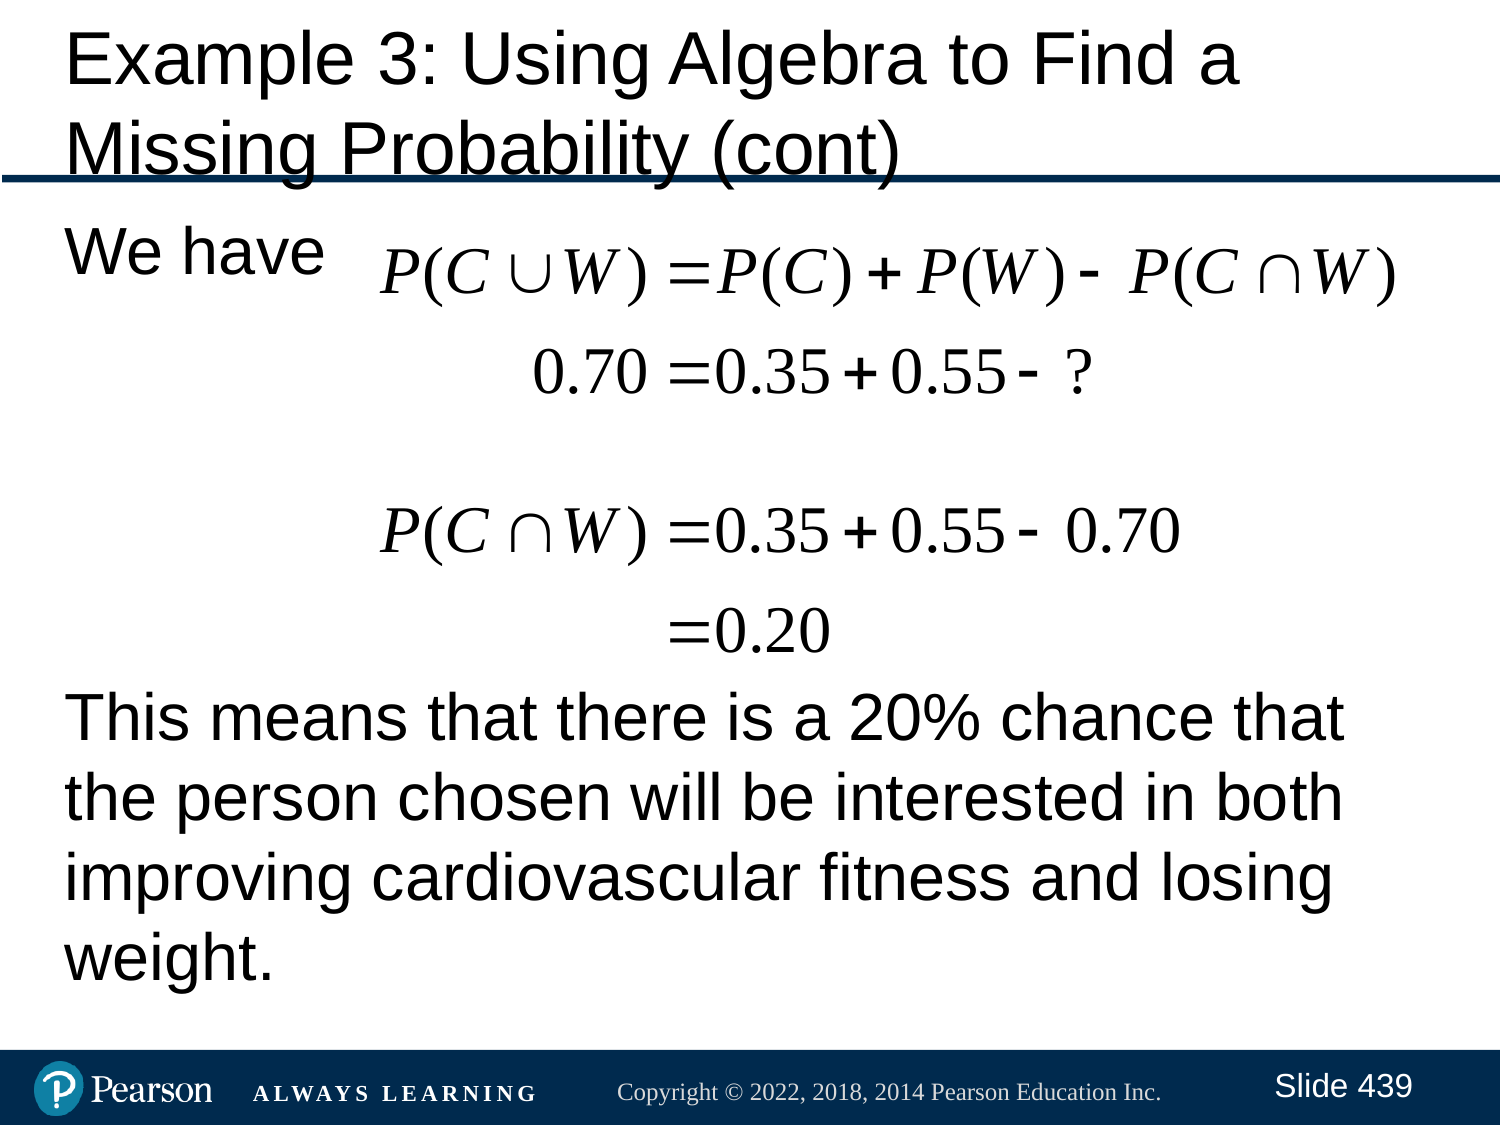

# Example 3: Using Algebra to Find a Missing Probability (cont)
We have
This means that there is a 20% chance that the person chosen will be interested in both improving cardiovascular fitness and losing weight.